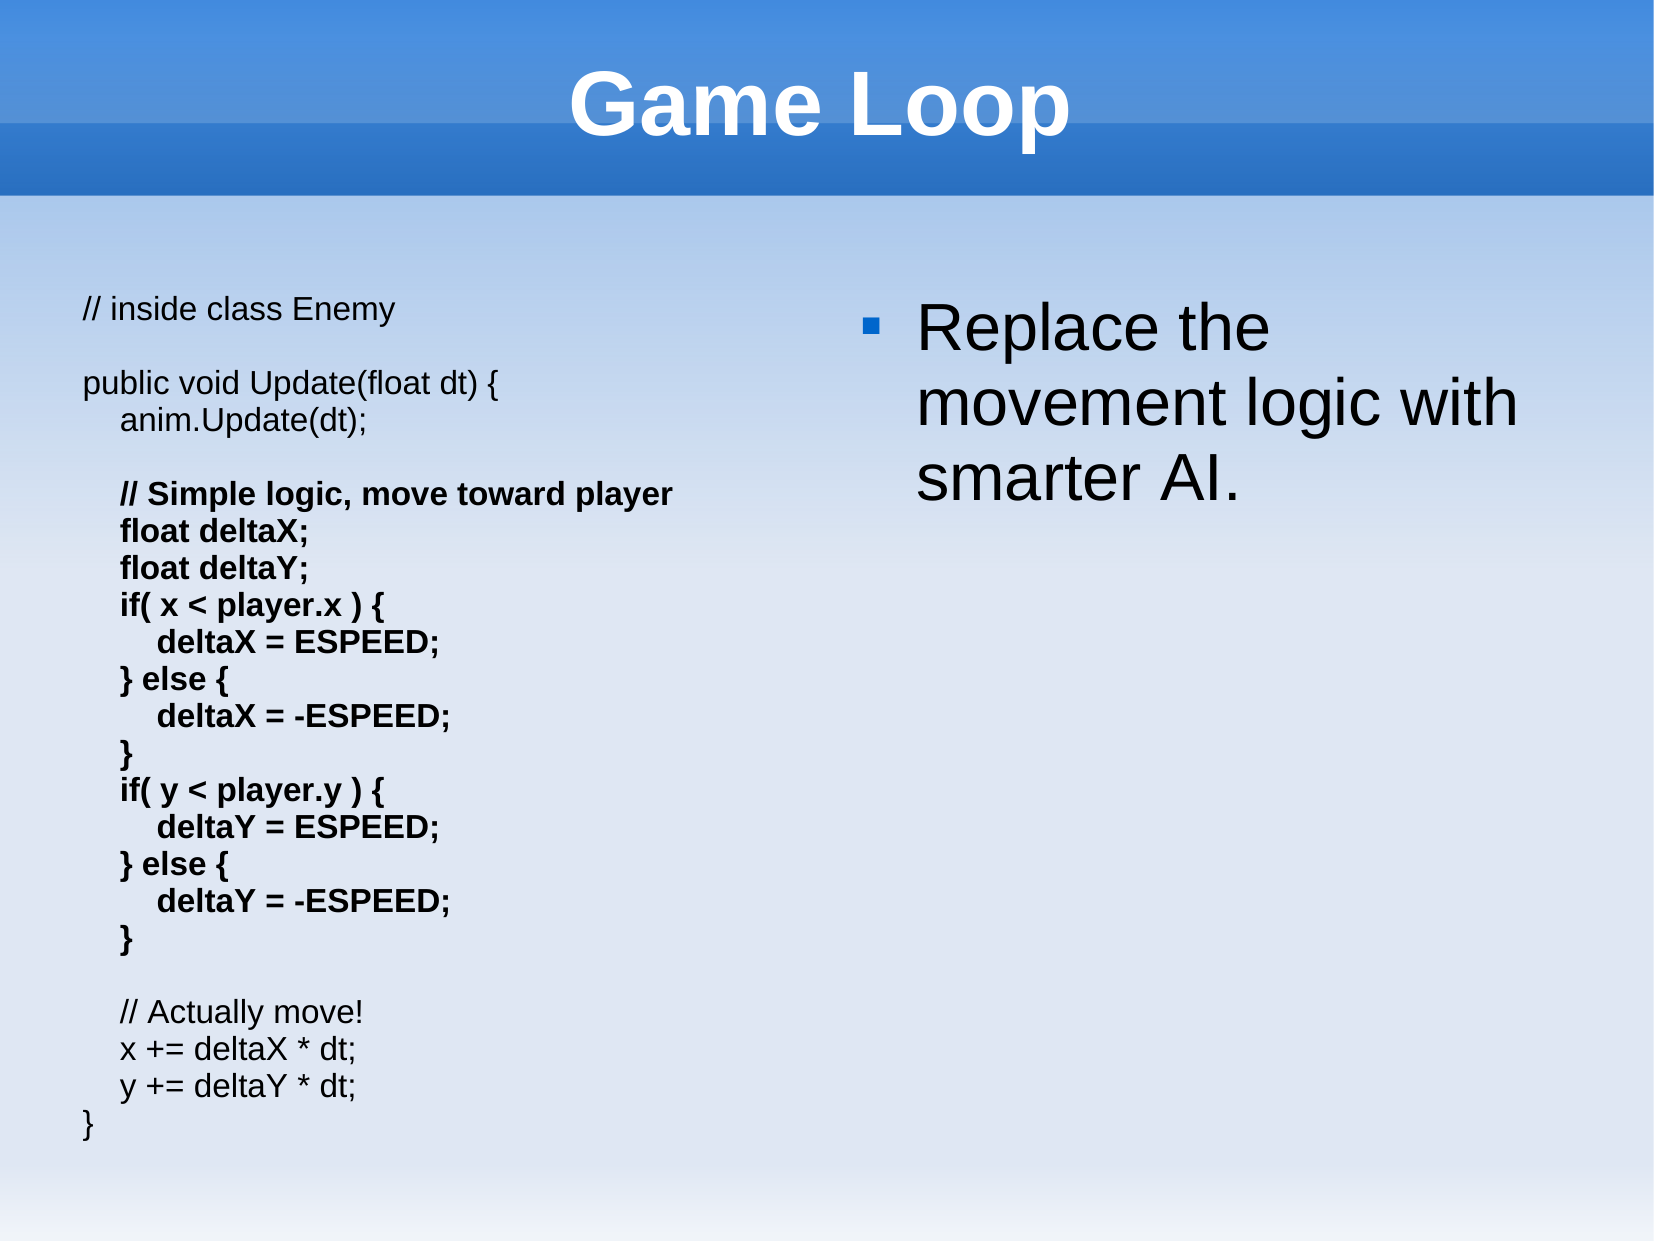

# Game Loop
// inside class Enemy
public void Update(float dt) {
 anim.Update(dt);
 // Simple logic, move toward player
 float deltaX;
 float deltaY;
 if( x < player.x ) {
 deltaX = ESPEED;
 } else {
 deltaX = -ESPEED;
 }
 if( y < player.y ) {
 deltaY = ESPEED;
 } else {
 deltaY = -ESPEED;
 }
 // Actually move!
 x += deltaX * dt;
 y += deltaY * dt;
}
Replace the movement logic with smarter AI.